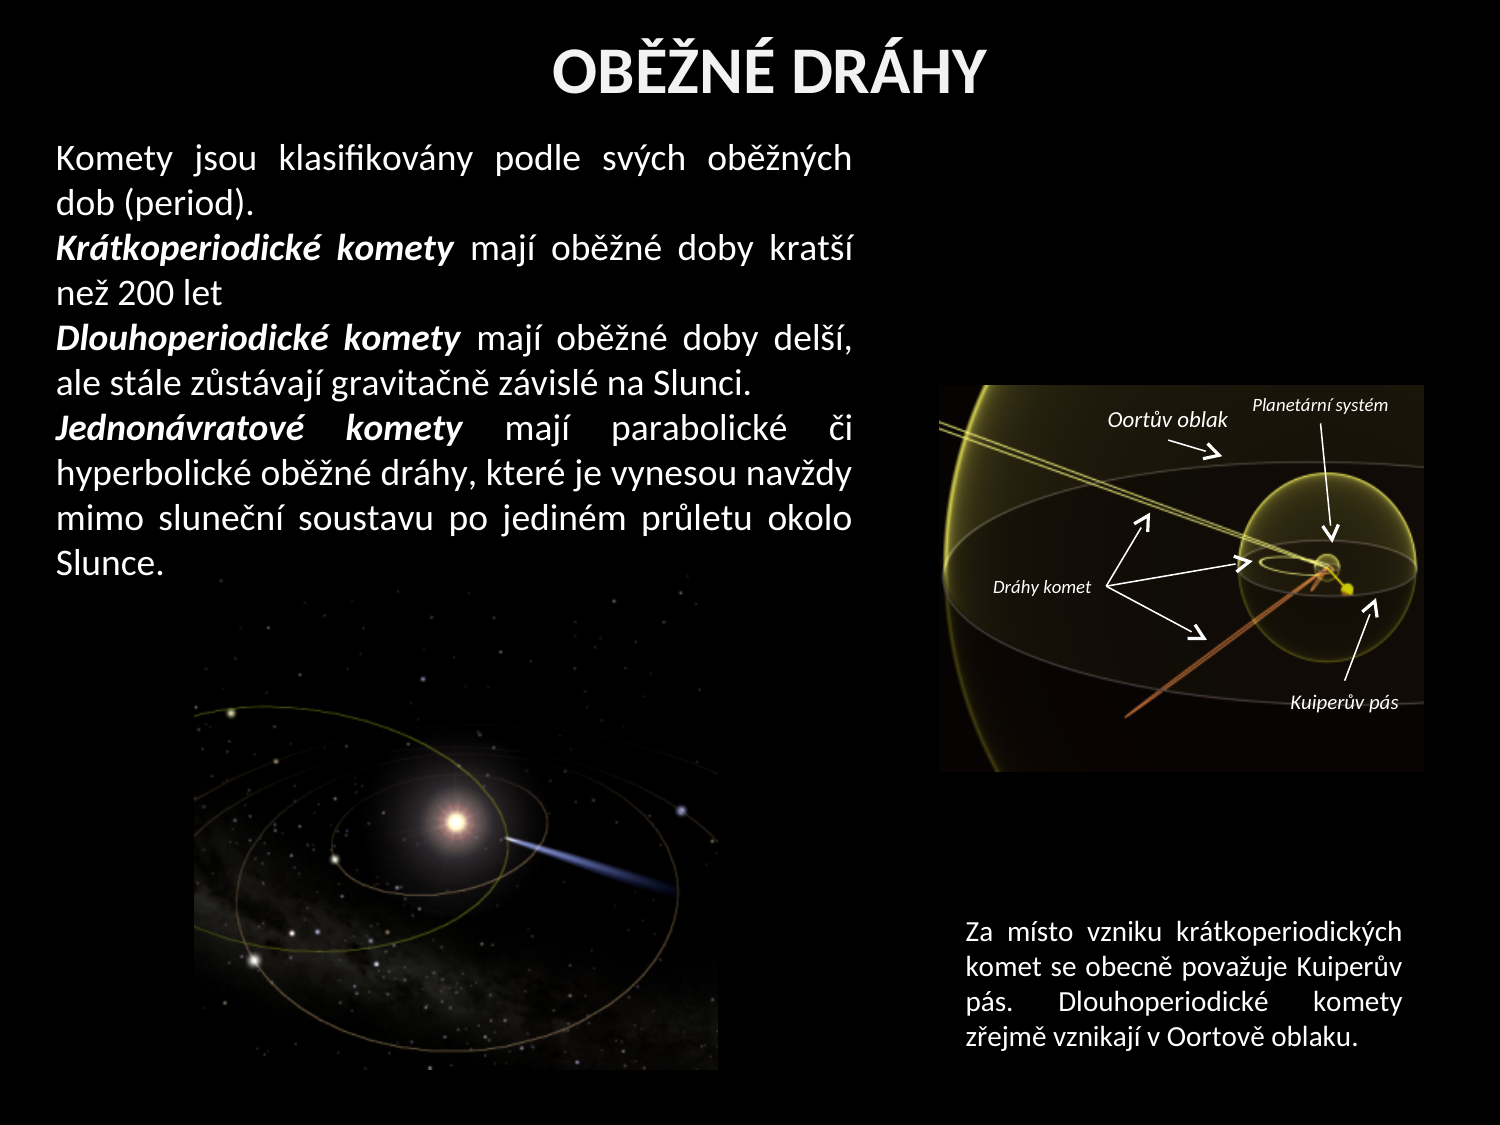

OBĚŽNÉ DRÁHY
Komety jsou klasifikovány podle svých oběžných dob (period).
Krátkoperiodické komety mají oběžné doby kratší než 200 let
Dlouhoperiodické komety mají oběžné doby delší, ale stále zůstávají gravitačně závislé na Slunci.
Jednonávratové komety mají parabolické či hyperbolické oběžné dráhy, které je vynesou navždy mimo sluneční soustavu po jediném průletu okolo Slunce.
Planetární systém
Dráhy komet
Oortův oblak
Kuiperův pás
Za místo vzniku krátkoperiodických komet se obecně považuje Kuiperův pás. Dlouhoperiodické komety zřejmě vznikají v Oortově oblaku.